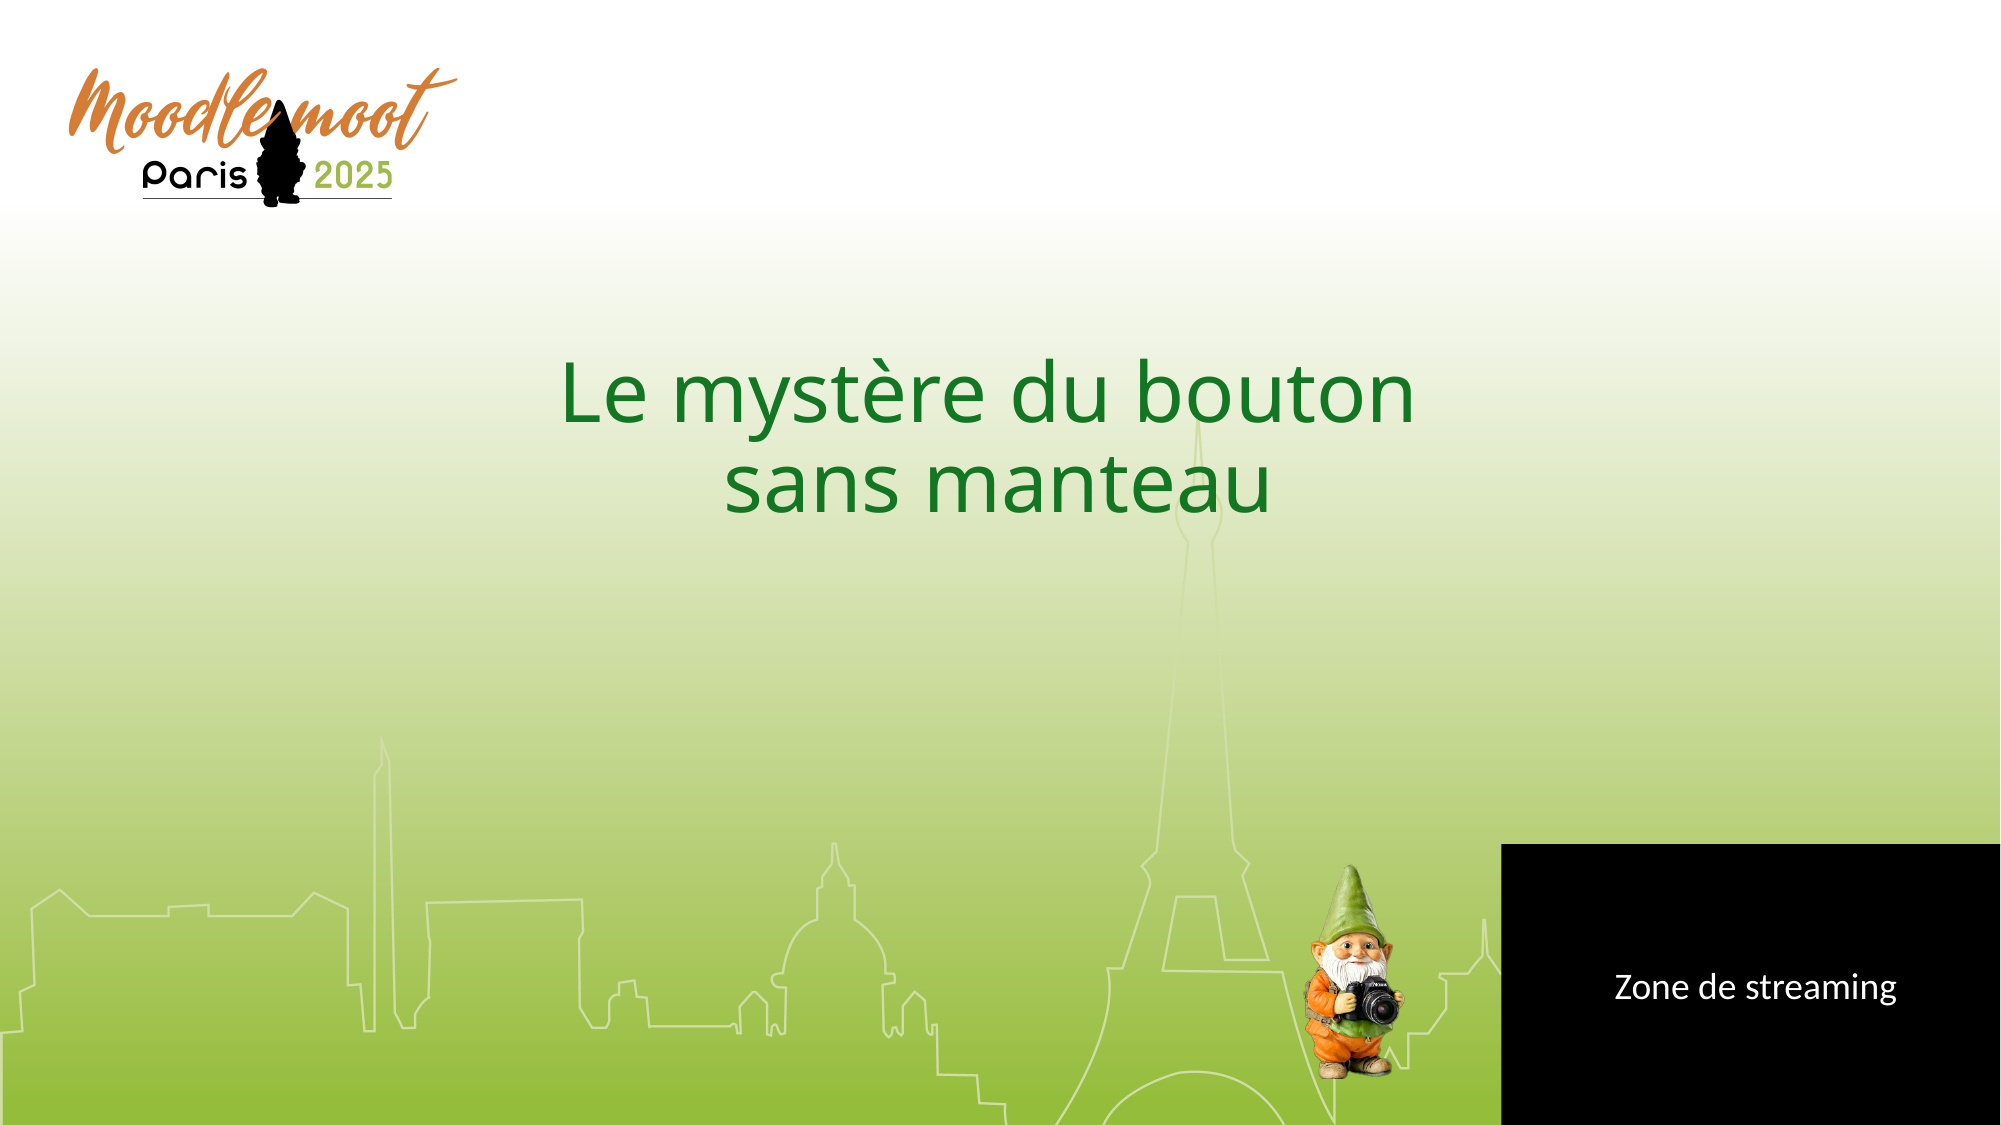

# Le mystère du bouton sans manteau